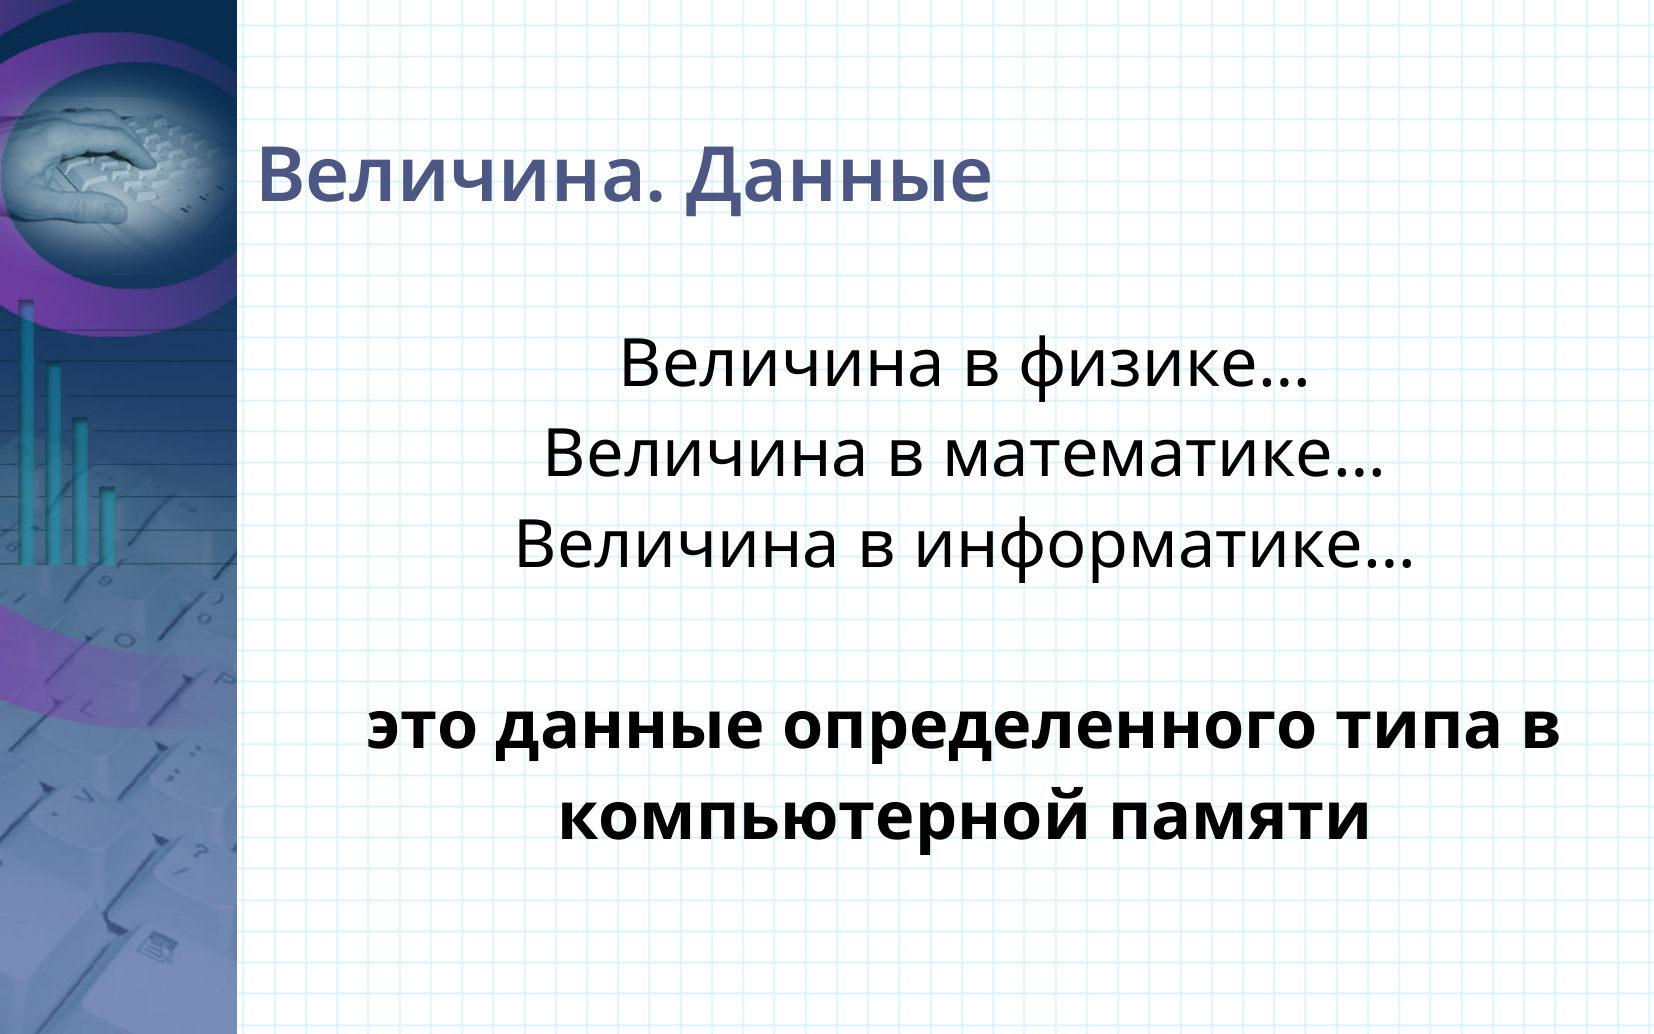

# Величина. Данные
Величина в физике…
Величина в математике…
Величина в информатике…
это данные определенного типа в компьютерной памяти